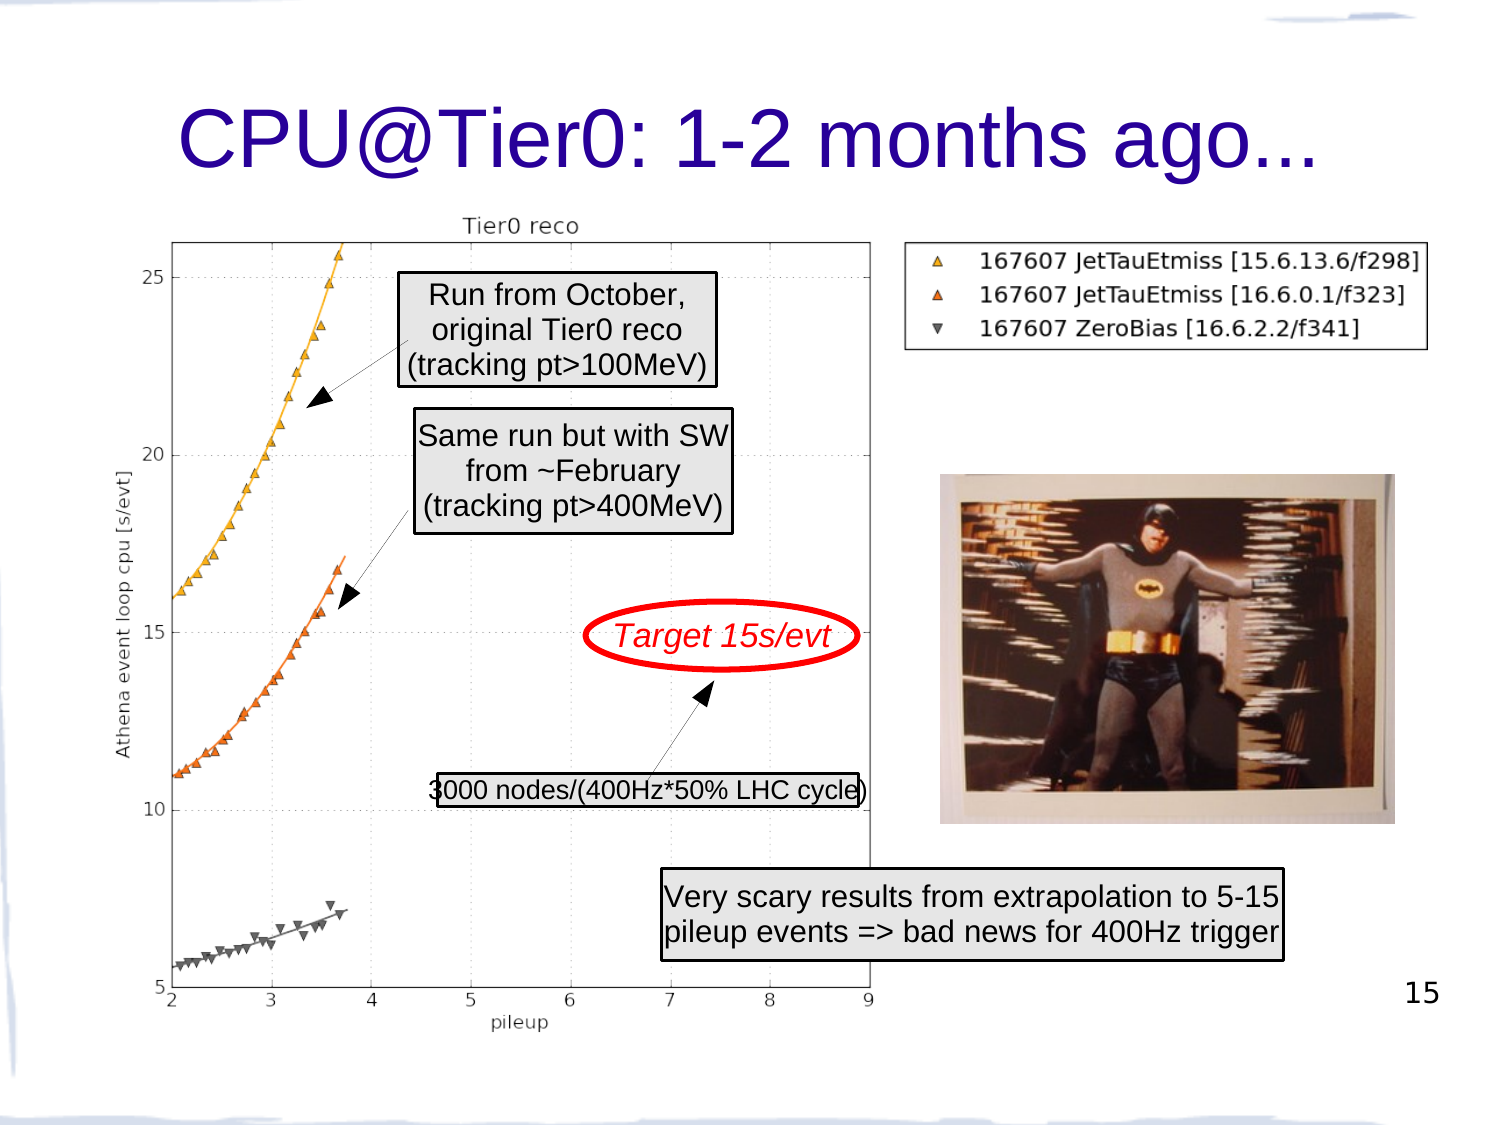

# CPU@Tier0: 1-2 months ago...
Run from October,
original Tier0 reco
(tracking pt>100MeV)
Same run but with SW
from ~February
(tracking pt>400MeV)
Target 15s/evt
3000 nodes/(400Hz*50% LHC cycle)
Very scary results from extrapolation to 5-15
pileup events => bad news for 400Hz trigger
15